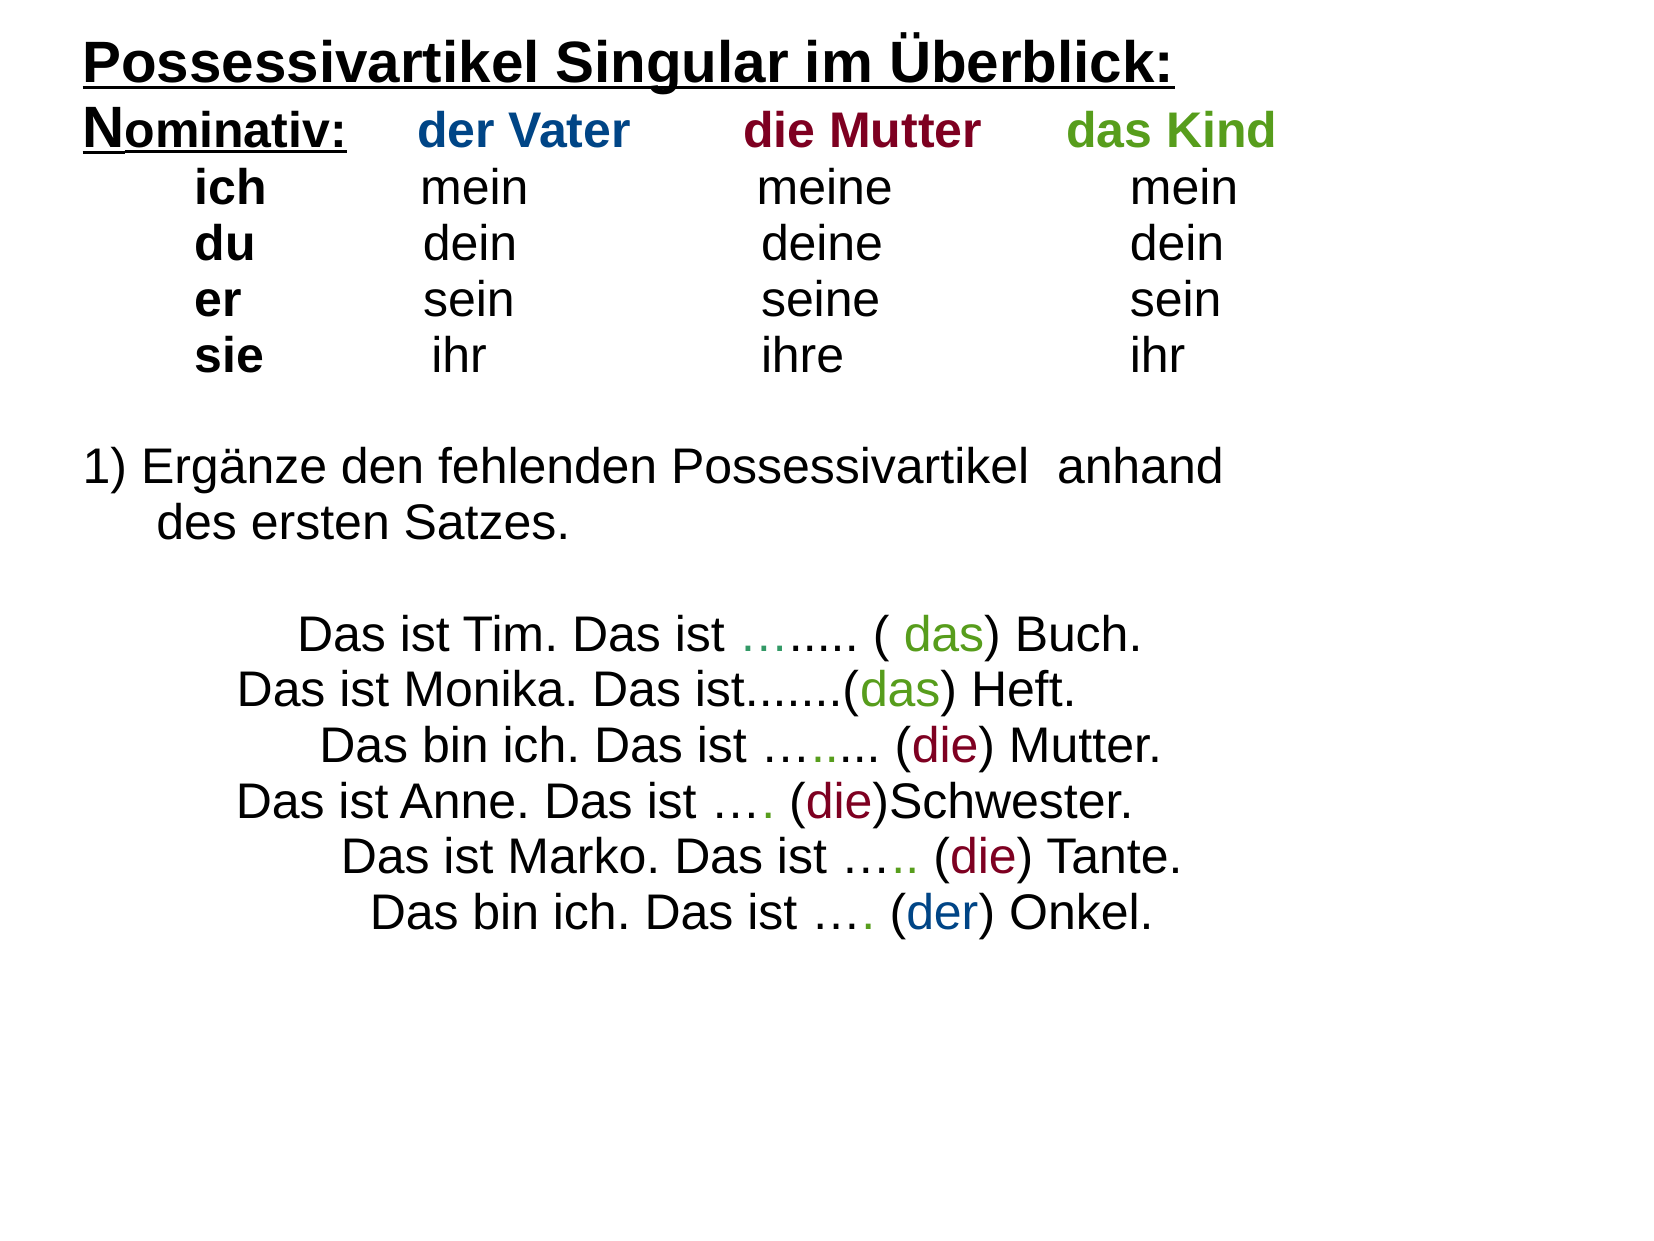

# Possessivartikel Singular im Überblick:
Nominativ: der Vater die Mutter das Kind
 ich mein 		 meine 		 mein
 du dein 		 deine 		 dein
 er sein 		 seine 		 sein
 sie ihr 		 ihre 		 ihr
1) Ergänze den fehlenden Possessivartikel anhand
	des ersten Satzes.
Das ist Tim. Das ist …..... ( das) Buch.
Das ist Monika. Das ist.......(das) Heft.
Das bin ich. Das ist …..... (die) Mutter.
Das ist Anne. Das ist …. (die)Schwester.
Das ist Marko. Das ist ….. (die) Tante.
Das bin ich. Das ist …. (der) Onkel.